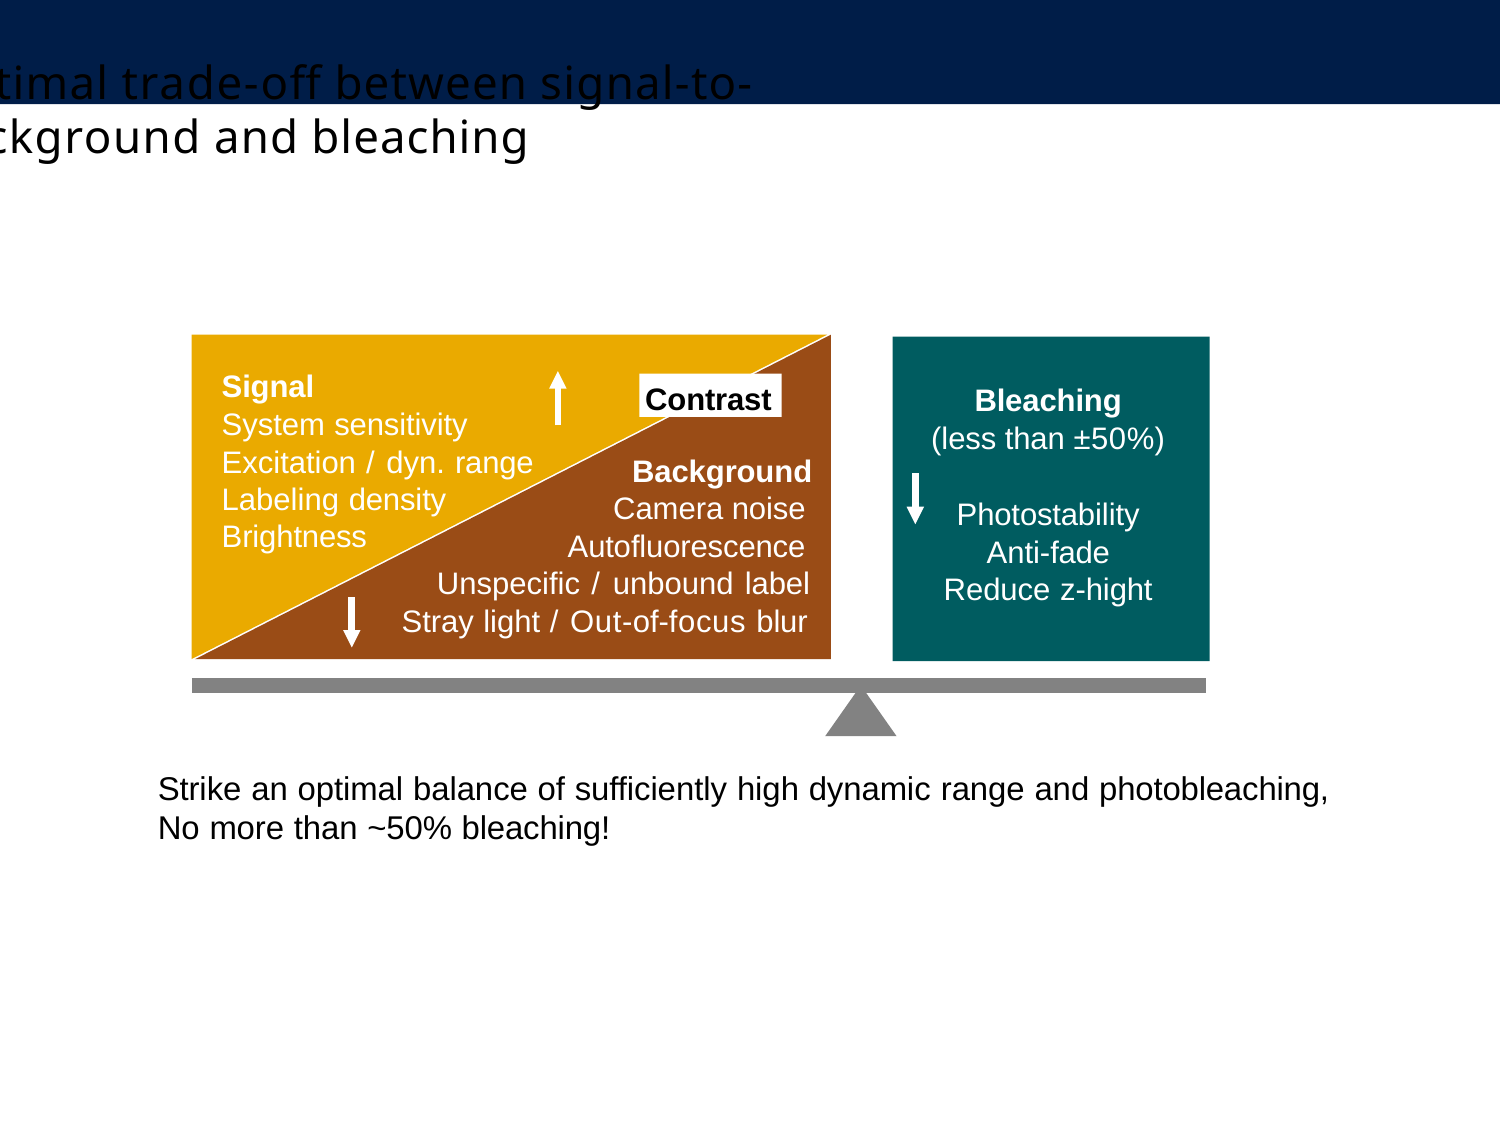

# Optimal trade-off between signal-to-background and bleaching
Bleaching
(less than ±50%)
Photostability Anti-fade Reduce z-hight
Signal
System sensitivity Excitation / dyn. range Labeling density Brightness
Contrast
Background Camera noise Autofluorescence
Unspecific / unbound label
Stray light / Out-of-focus blur
Strike an optimal balance of sufficiently high dynamic range and photobleaching, No more than ~50% bleaching!